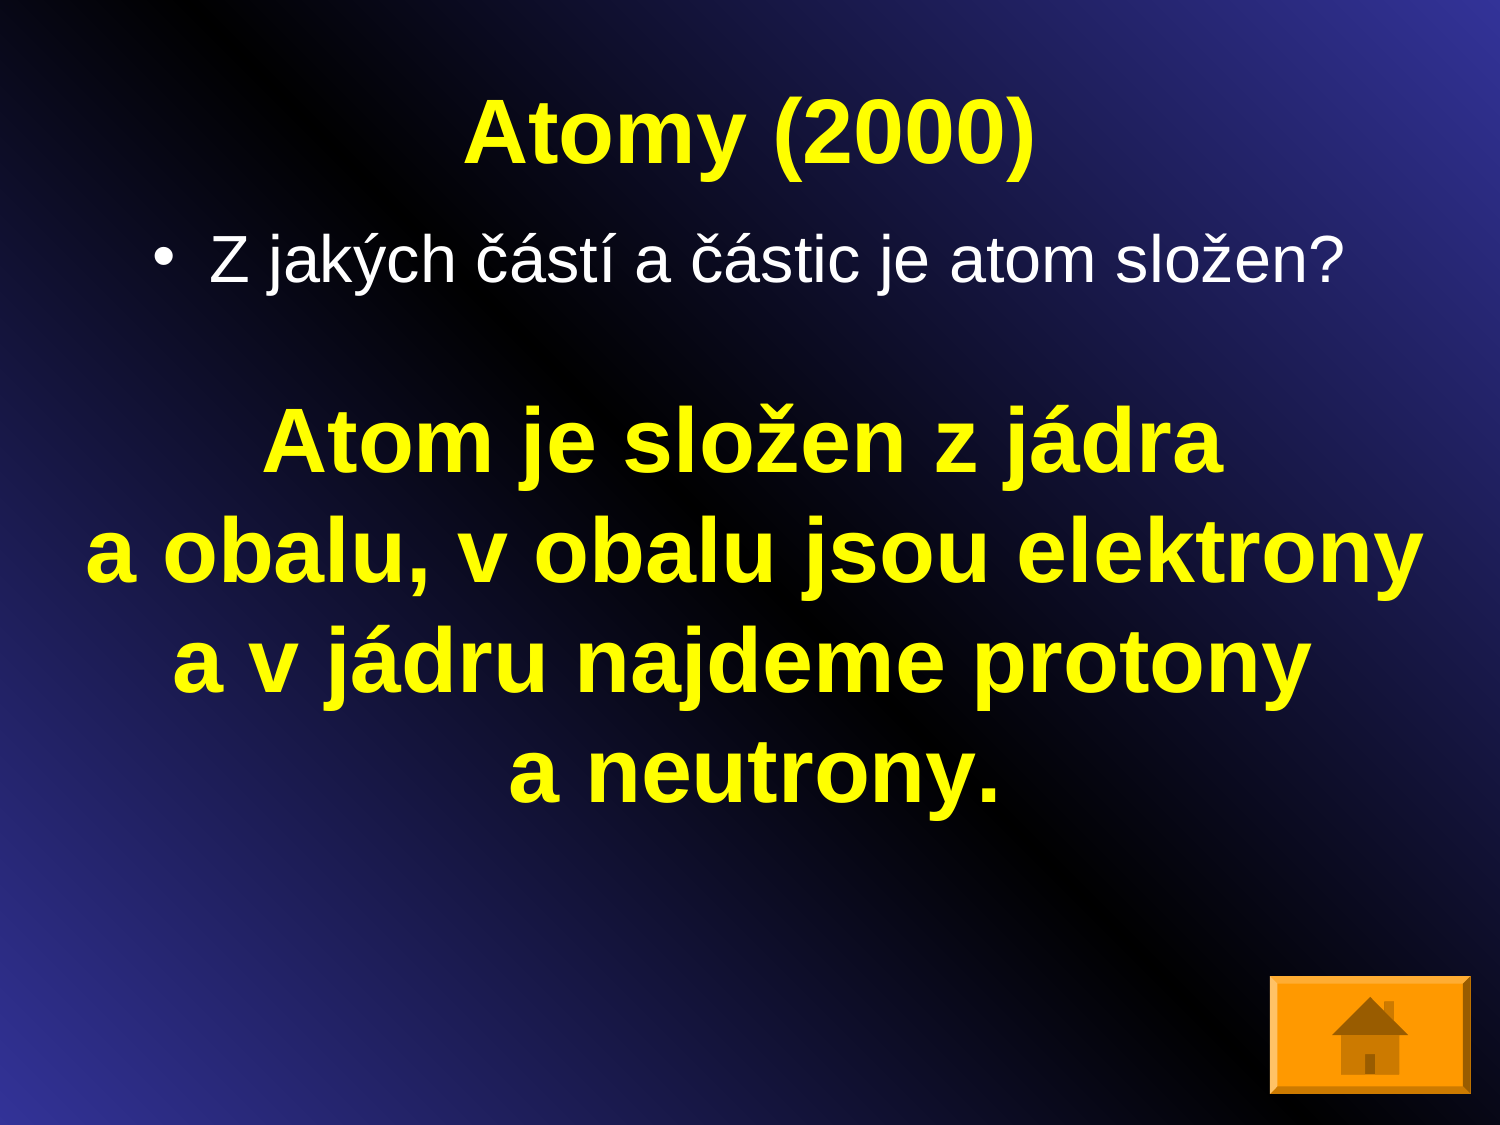

# Atomy (2000)
Z jakých částí a částic je atom složen?
Atom je složen z jádra
a obalu, v obalu jsou elektrony a v jádru najdeme protony
a neutrony.